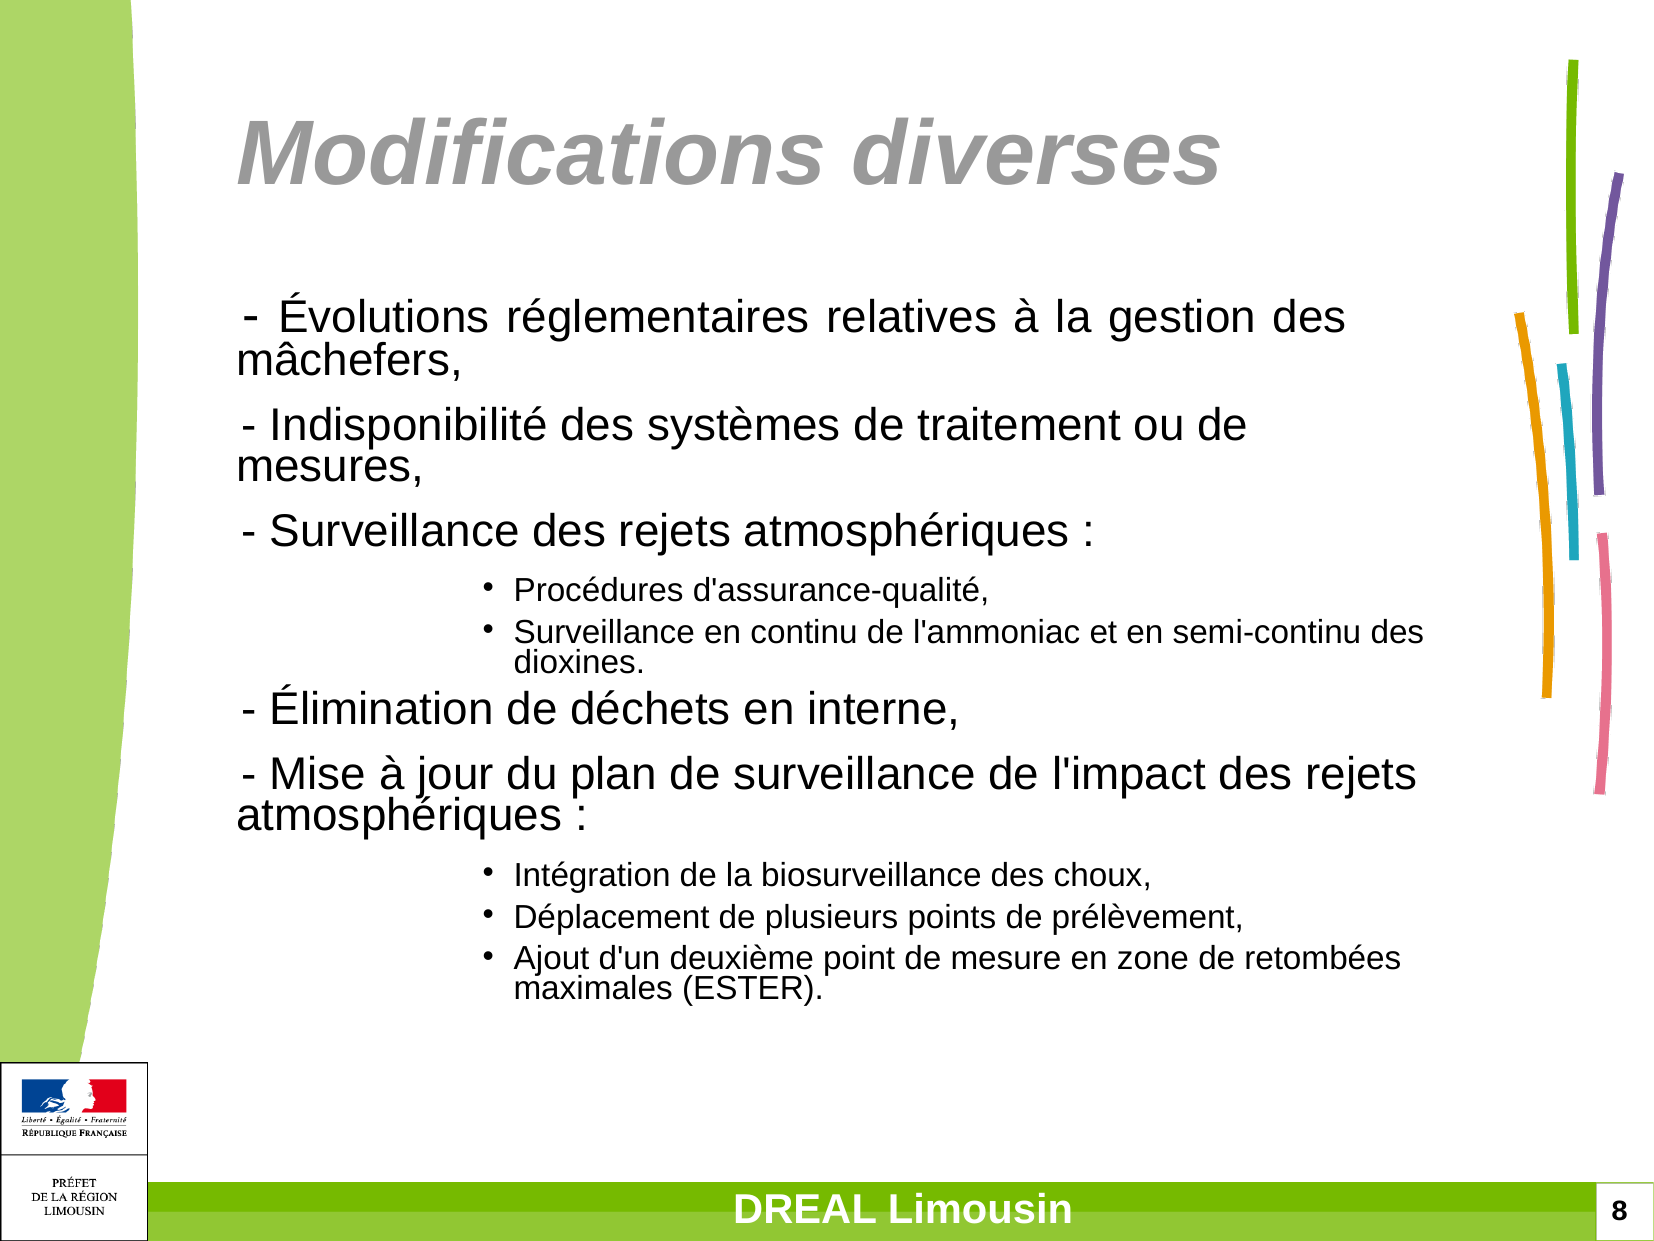

# Modifications diverses
- Évolutions réglementaires relatives à la gestion des 		mâchefers,
- Indisponibilité des systèmes de traitement ou de mesures,
- Surveillance des rejets atmosphériques :
Procédures d'assurance-qualité,
Surveillance en continu de l'ammoniac et en semi-continu des dioxines.
- Élimination de déchets en interne,
- Mise à jour du plan de surveillance de l'impact des rejets atmosphériques :
Intégration de la biosurveillance des choux,
Déplacement de plusieurs points de prélèvement,
Ajout d'un deuxième point de mesure en zone de retombées maximales (ESTER).
8
Assemblée générale DREAL lundi 25 mai 2009